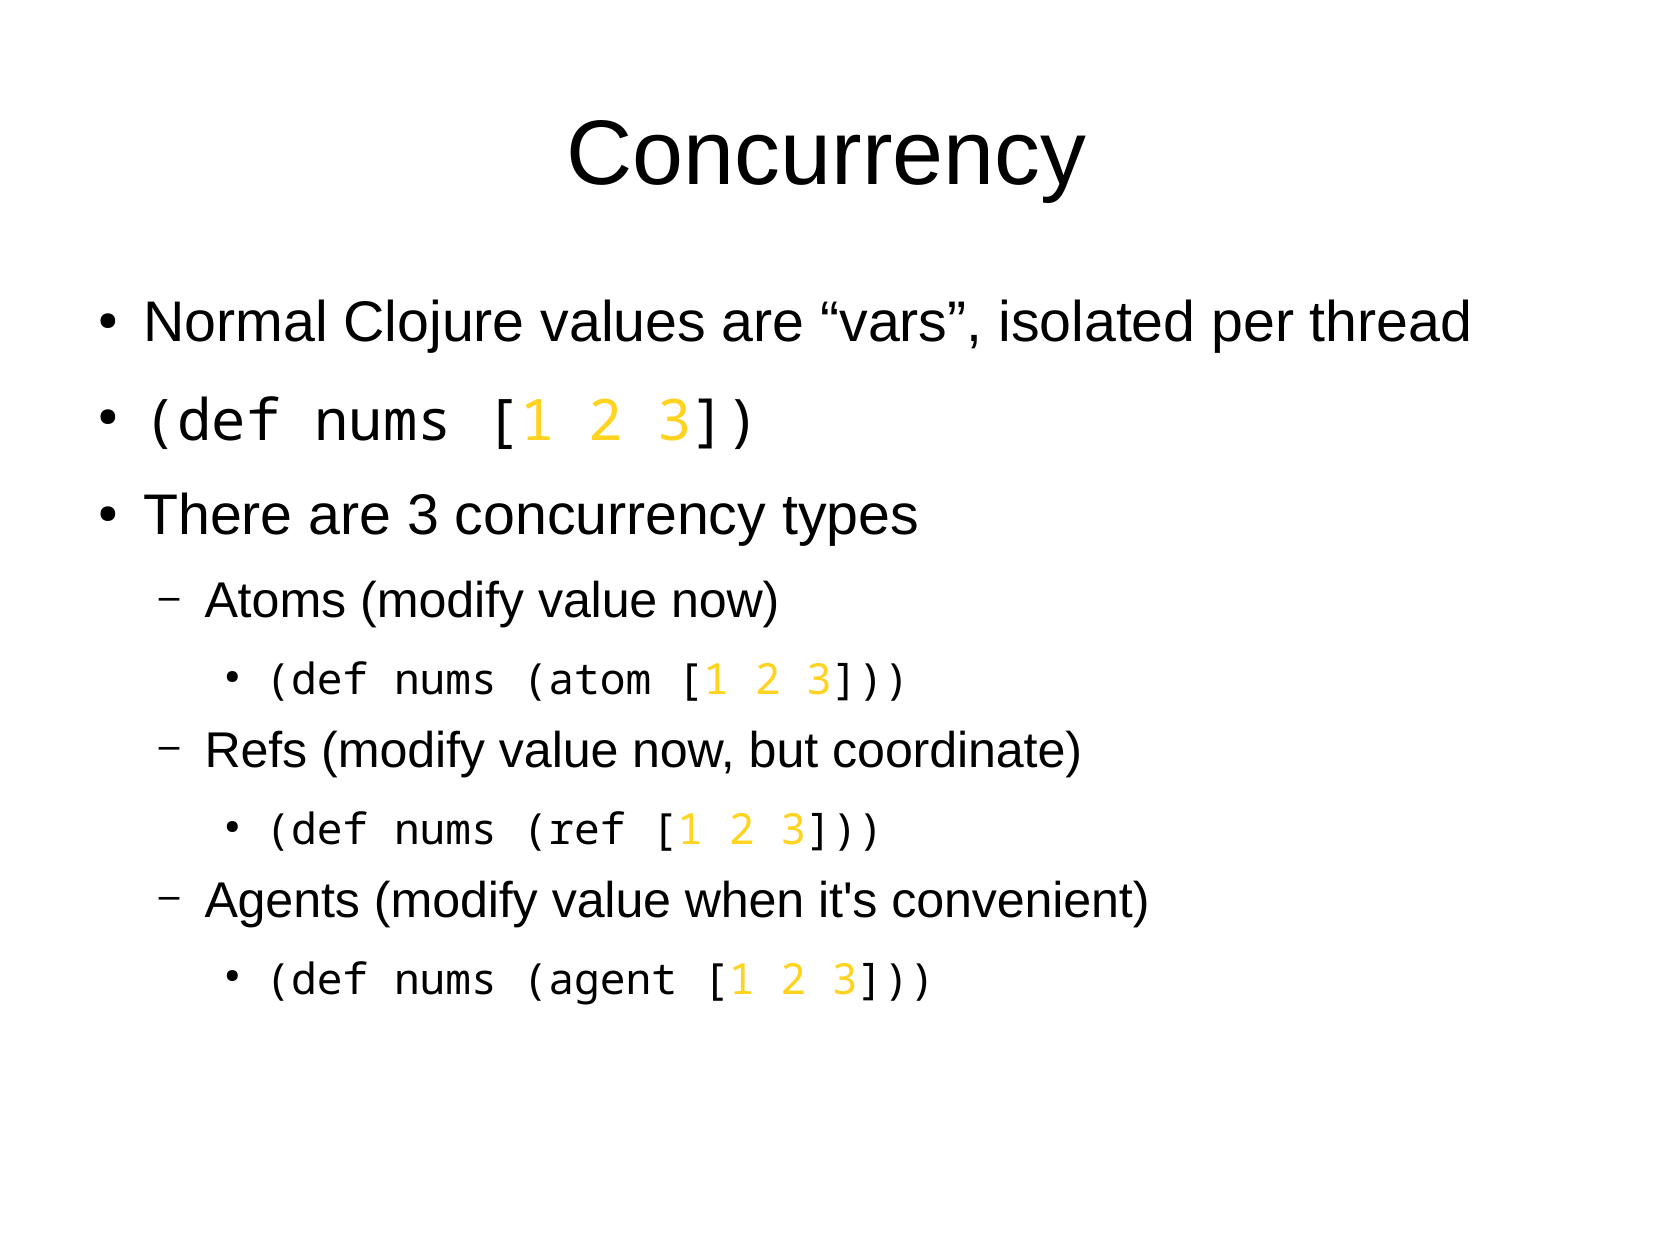

# Concurrency
Normal Clojure values are “vars”, isolated per thread
(def nums [1 2 3])
There are 3 concurrency types
Atoms (modify value now)
(def nums (atom [1 2 3]))
Refs (modify value now, but coordinate)
(def nums (ref [1 2 3]))
Agents (modify value when it's convenient)
(def nums (agent [1 2 3]))